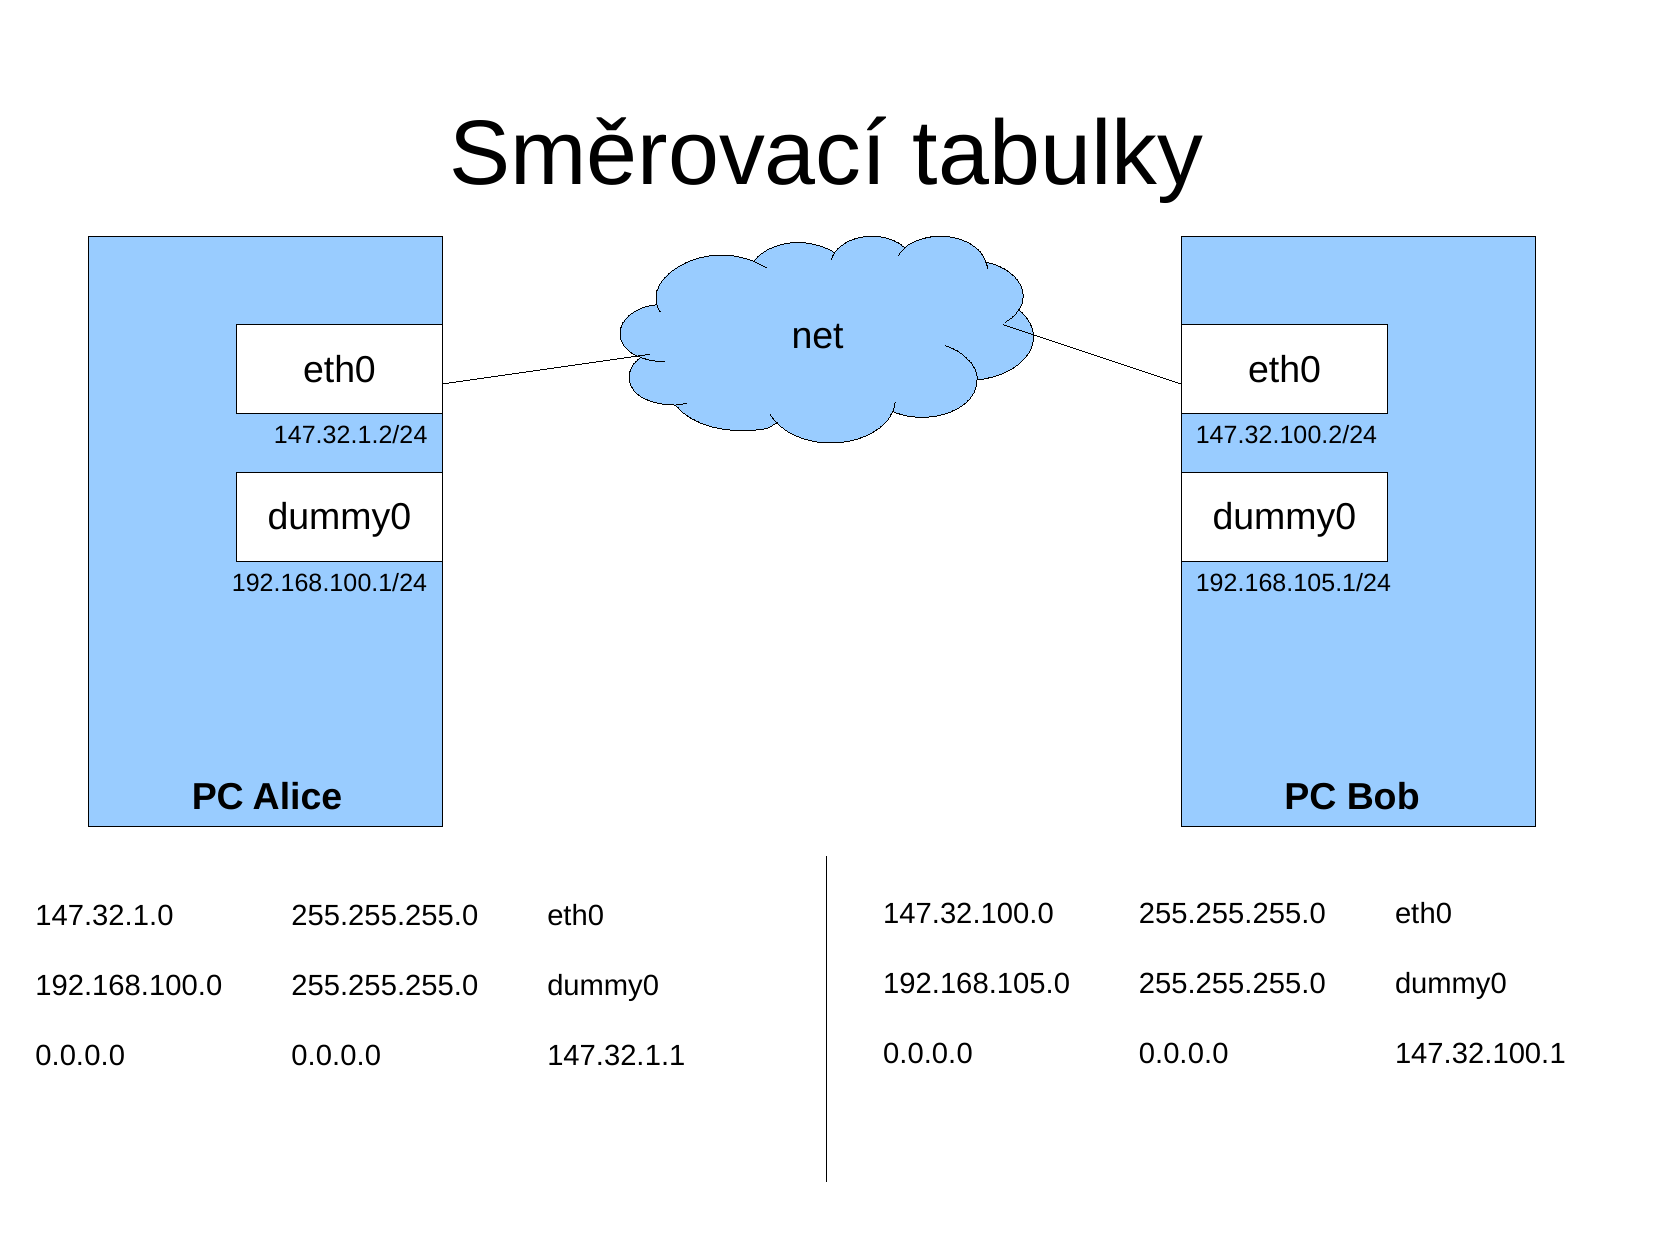

# Směrovací tabulky
 net
 net
eth0
eth0
eth0
147.32.1.2/24
147.32.100.1/24
147.32.100.2/24
dummy0
dummy0
192.168.100.1/24
192.168.105.1/24
PC Alice
PC Alice
PC Bob
PC Bob
| 147.32.100.0 | 255.255.255.0 | eth0 |
| --- | --- | --- |
| 192.168.105.0 | 255.255.255.0 | dummy0 |
| 0.0.0.0 | 0.0.0.0 | 147.32.100.1 |
| 147.32.1.0 | 255.255.255.0 | eth0 |
| --- | --- | --- |
| 192.168.100.0 | 255.255.255.0 | dummy0 |
| 0.0.0.0 | 0.0.0.0 | 147.32.1.1 |